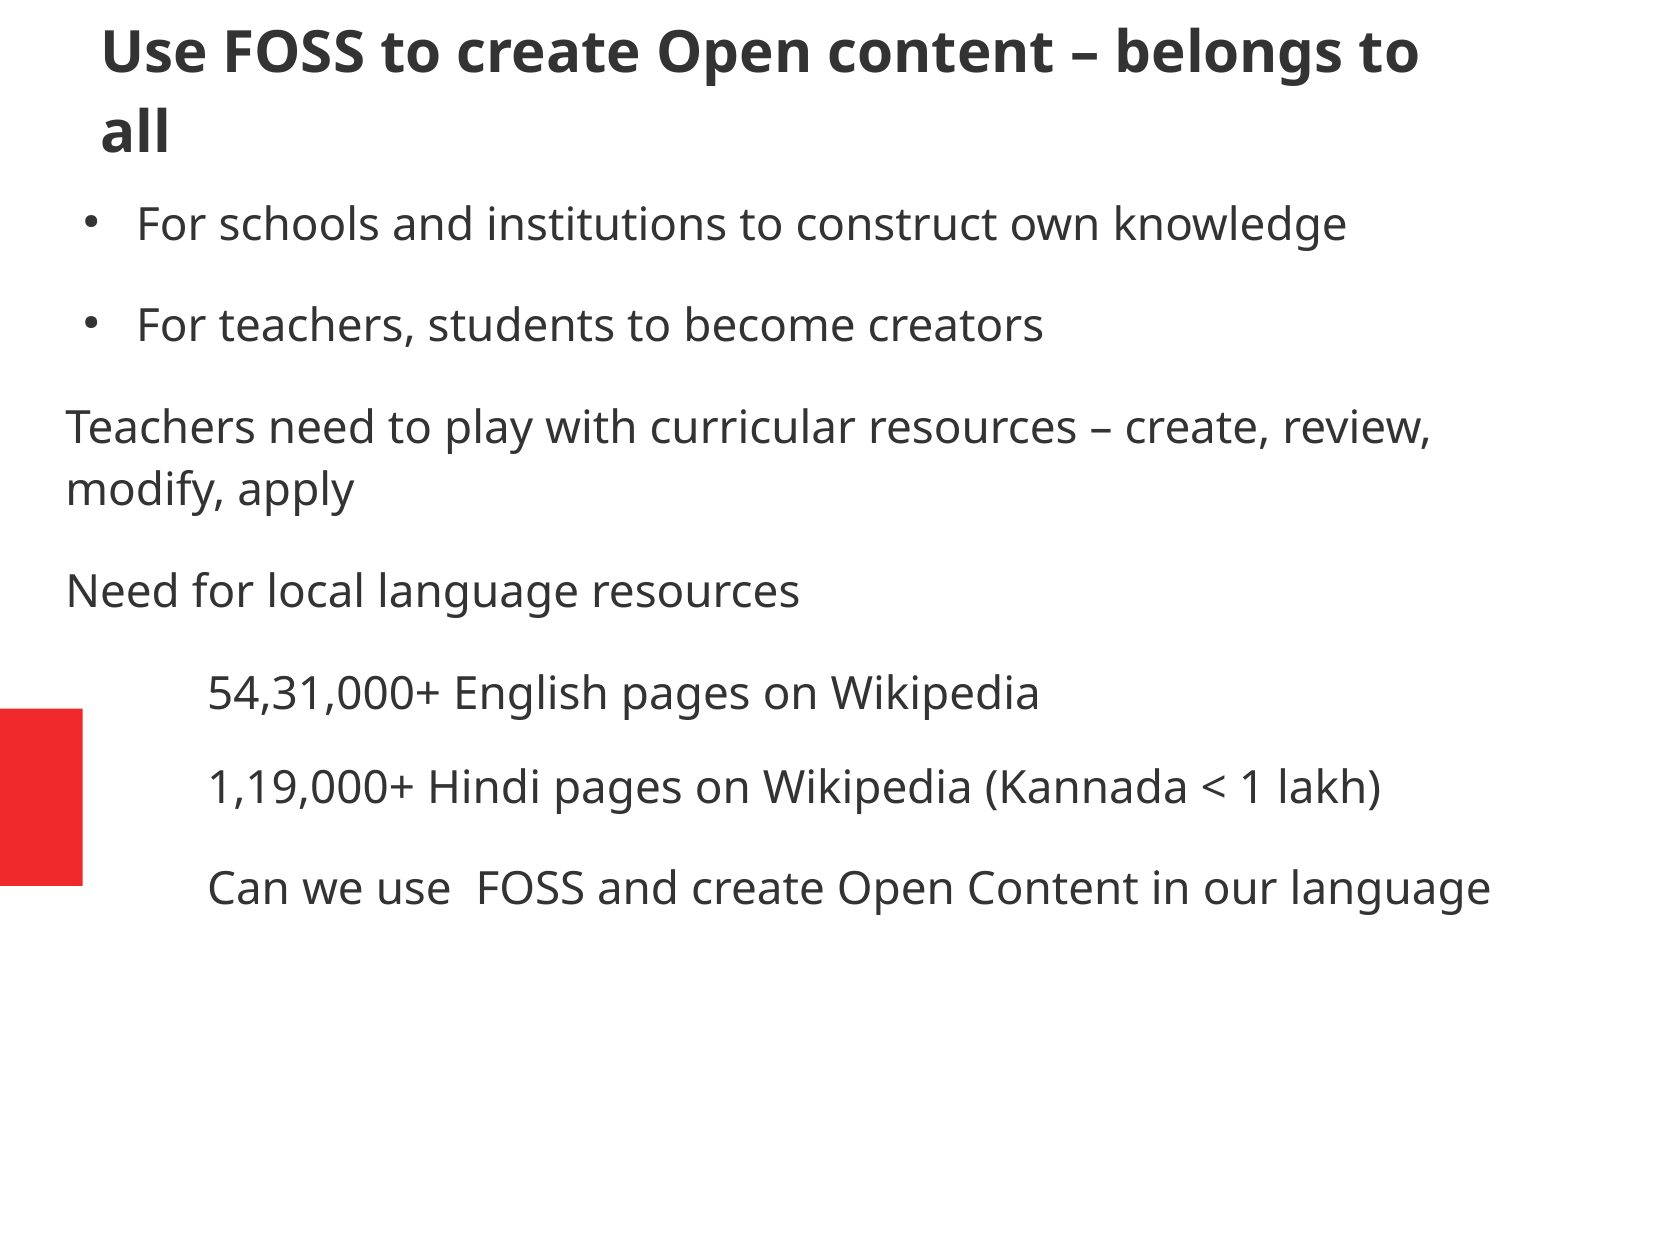

# Use FOSS to create Open content – belongs to all
For schools and institutions to construct own knowledge
For teachers, students to become creators
Teachers need to play with curricular resources – create, review, modify, apply
Need for local language resources
54,31,000+ English pages on Wikipedia
1,19,000+ Hindi pages on Wikipedia (Kannada < 1 lakh)
Can we use FOSS and create Open Content in our language